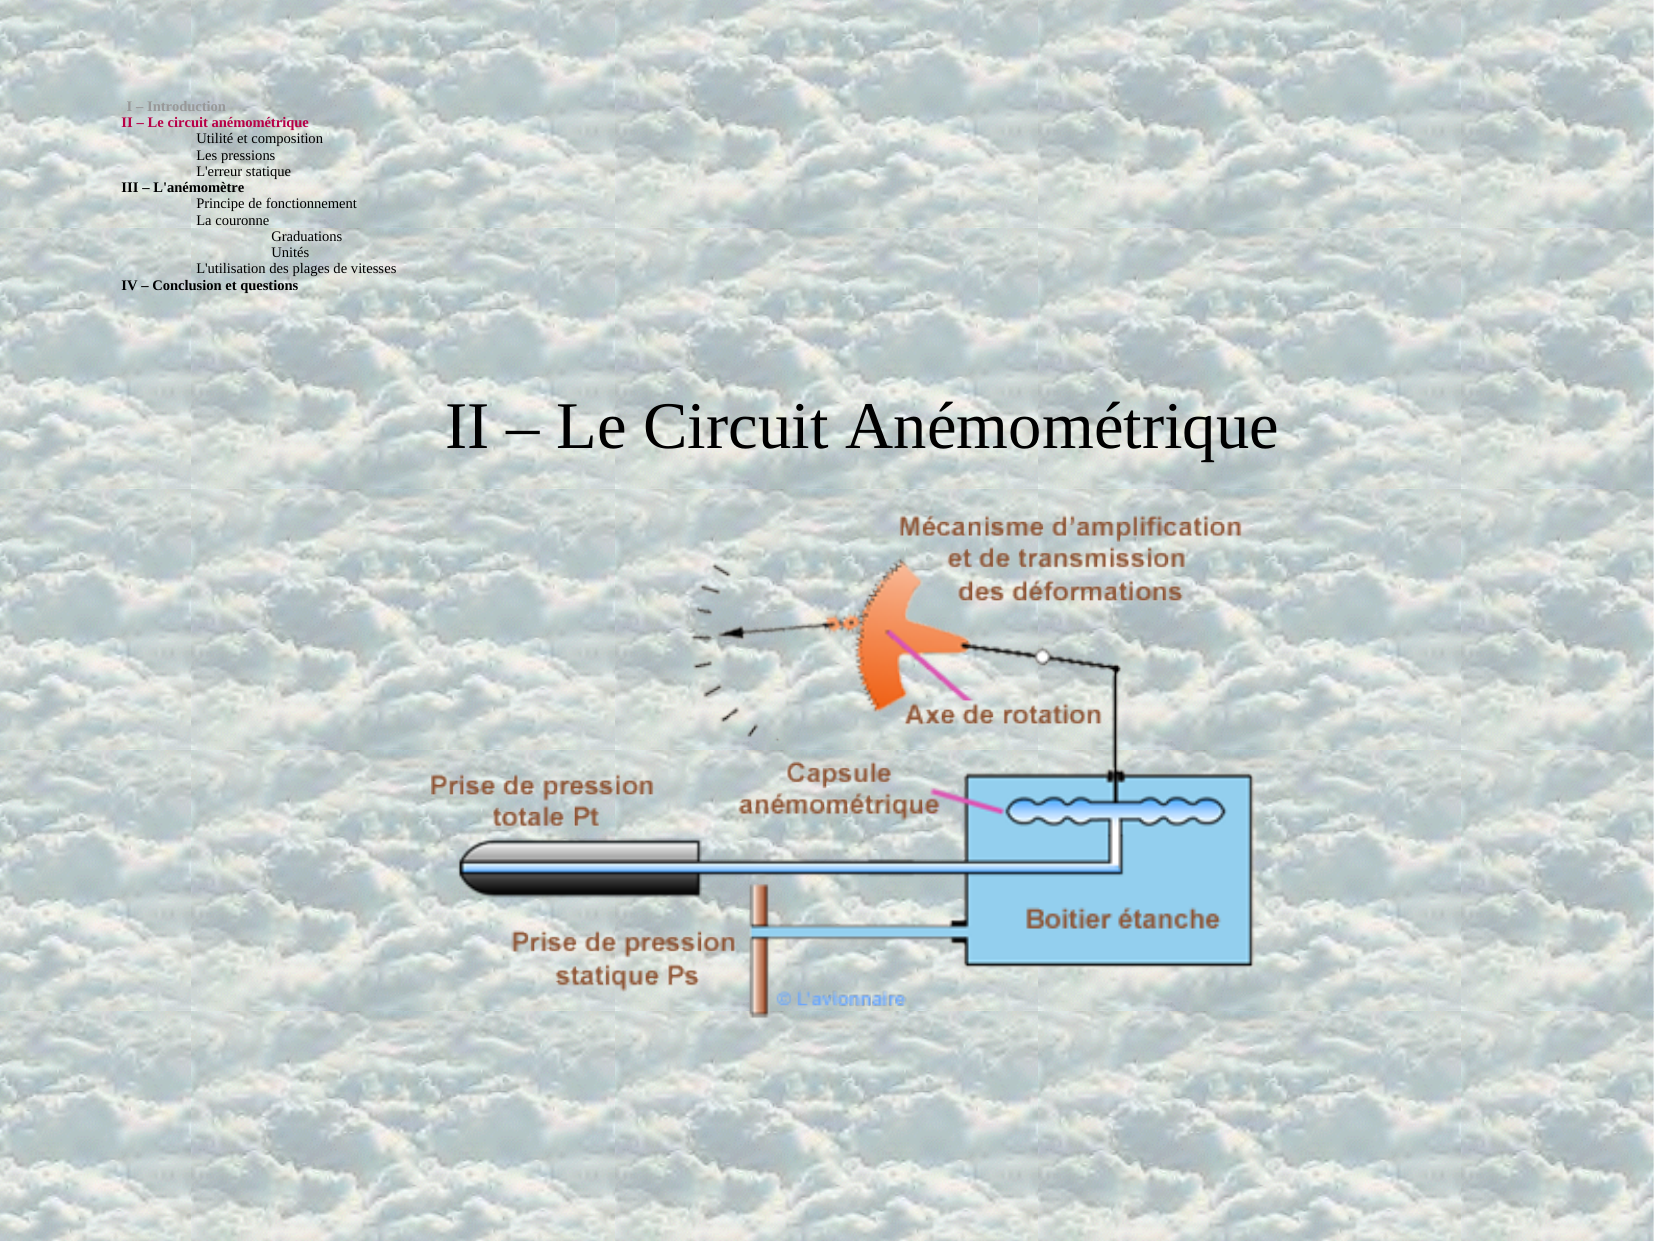

# I – Introduction II – Le circuit anémométrique Utilité et composition Les pressions L'erreur statique III – L'anémomètre Principe de fonctionnement La couronne Graduations Unités L'utilisation des plages de vitesses IV – Conclusion et questions
II – Le Circuit Anémométrique